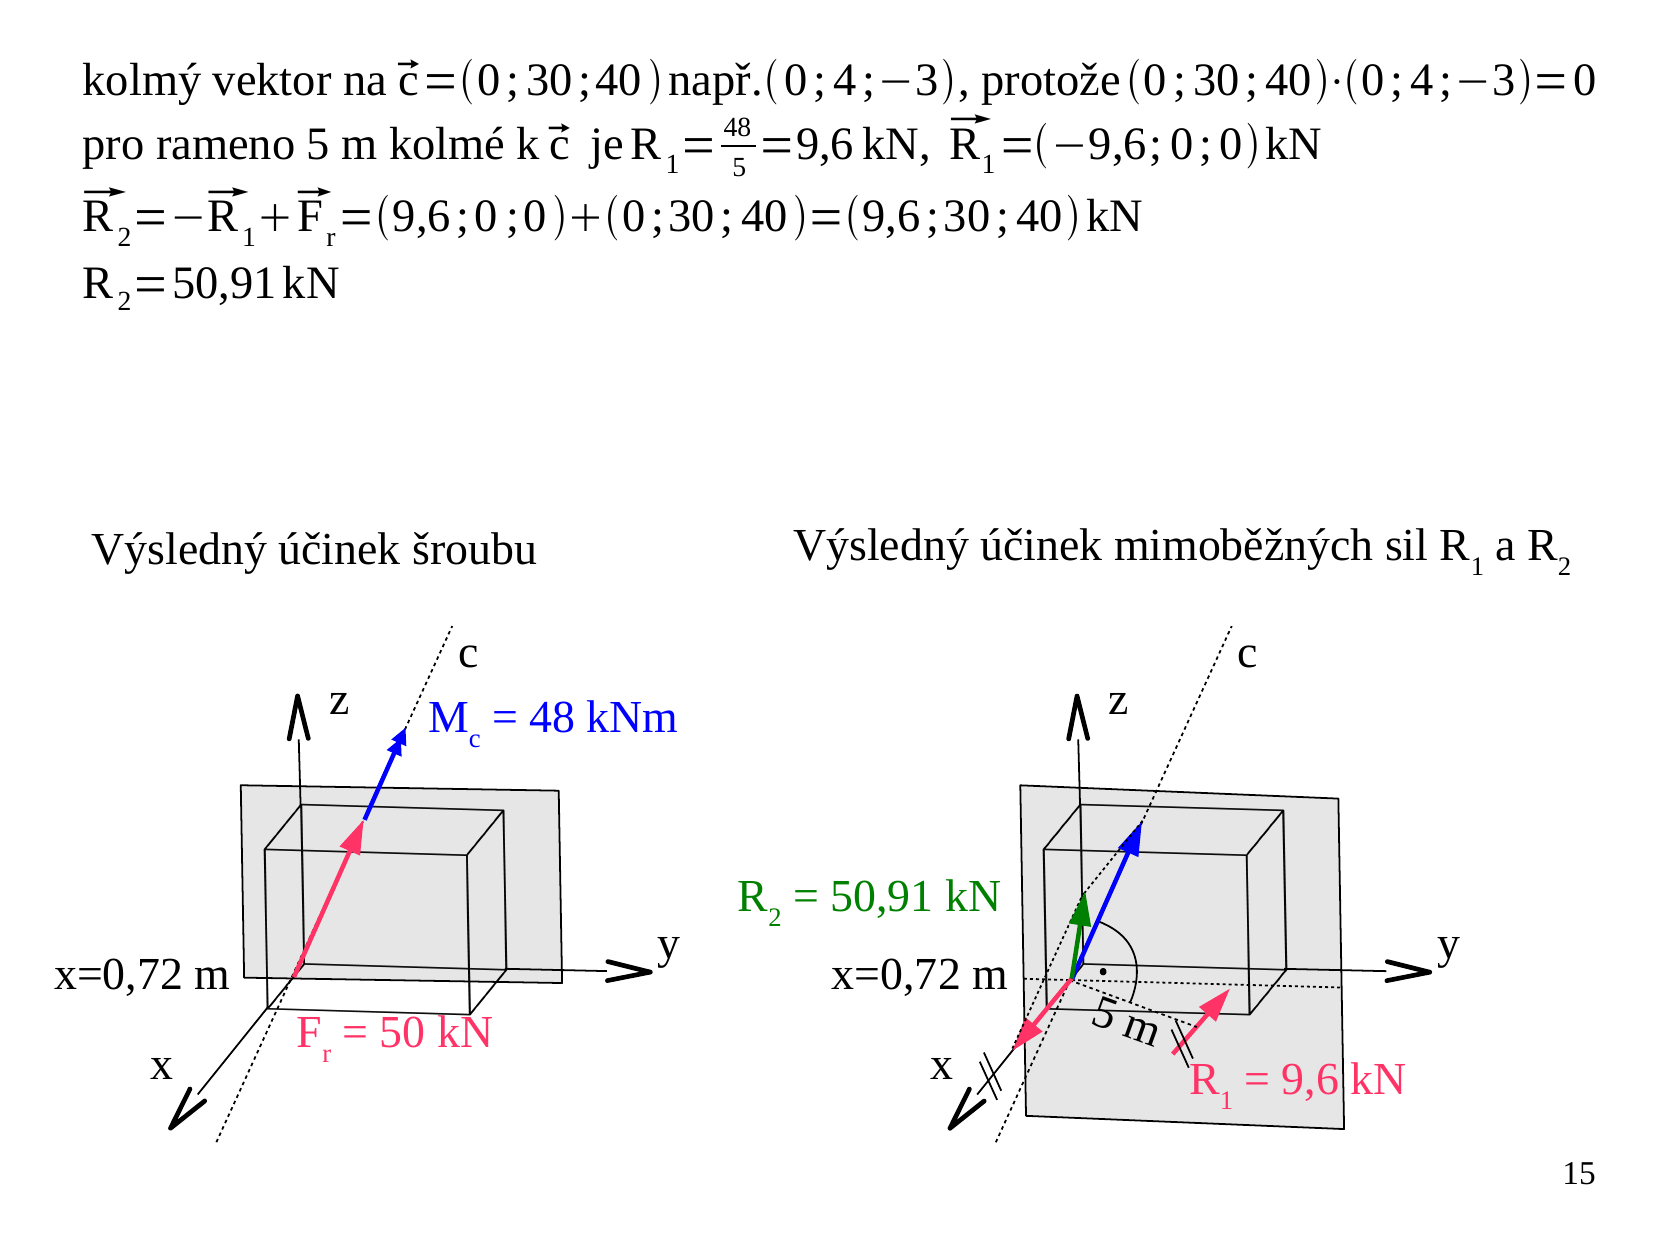

Výsledný účinek mimoběžných sil R1 a R2
# Výsledný účinek šroubu
c
c
z
z
Mc = 48 kNm
R2 = 50,91 kN
y
y
x=0,72 m
x=0,72 m
5 m
Fr = 50 kN
x
x
R1 = 9,6 kN
15